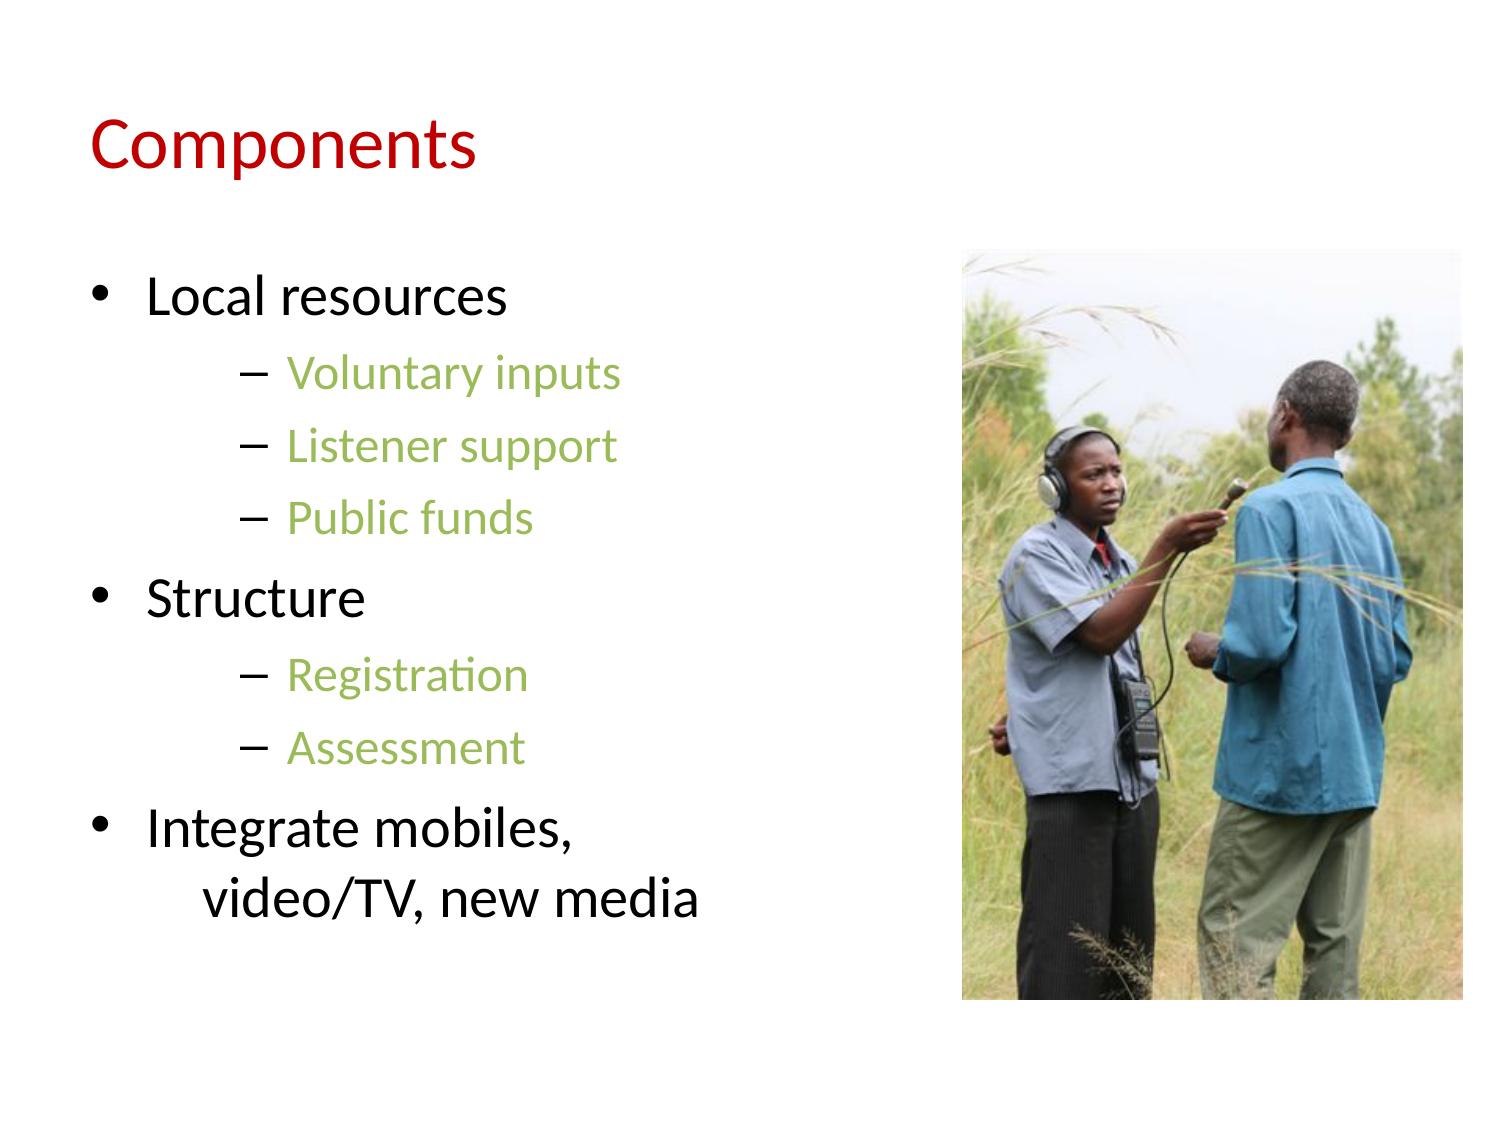

# Components
Local resources
Voluntary inputs
Listener support
Public funds
Structure
Registration
Assessment
Integrate mobiles, video/TV, new media